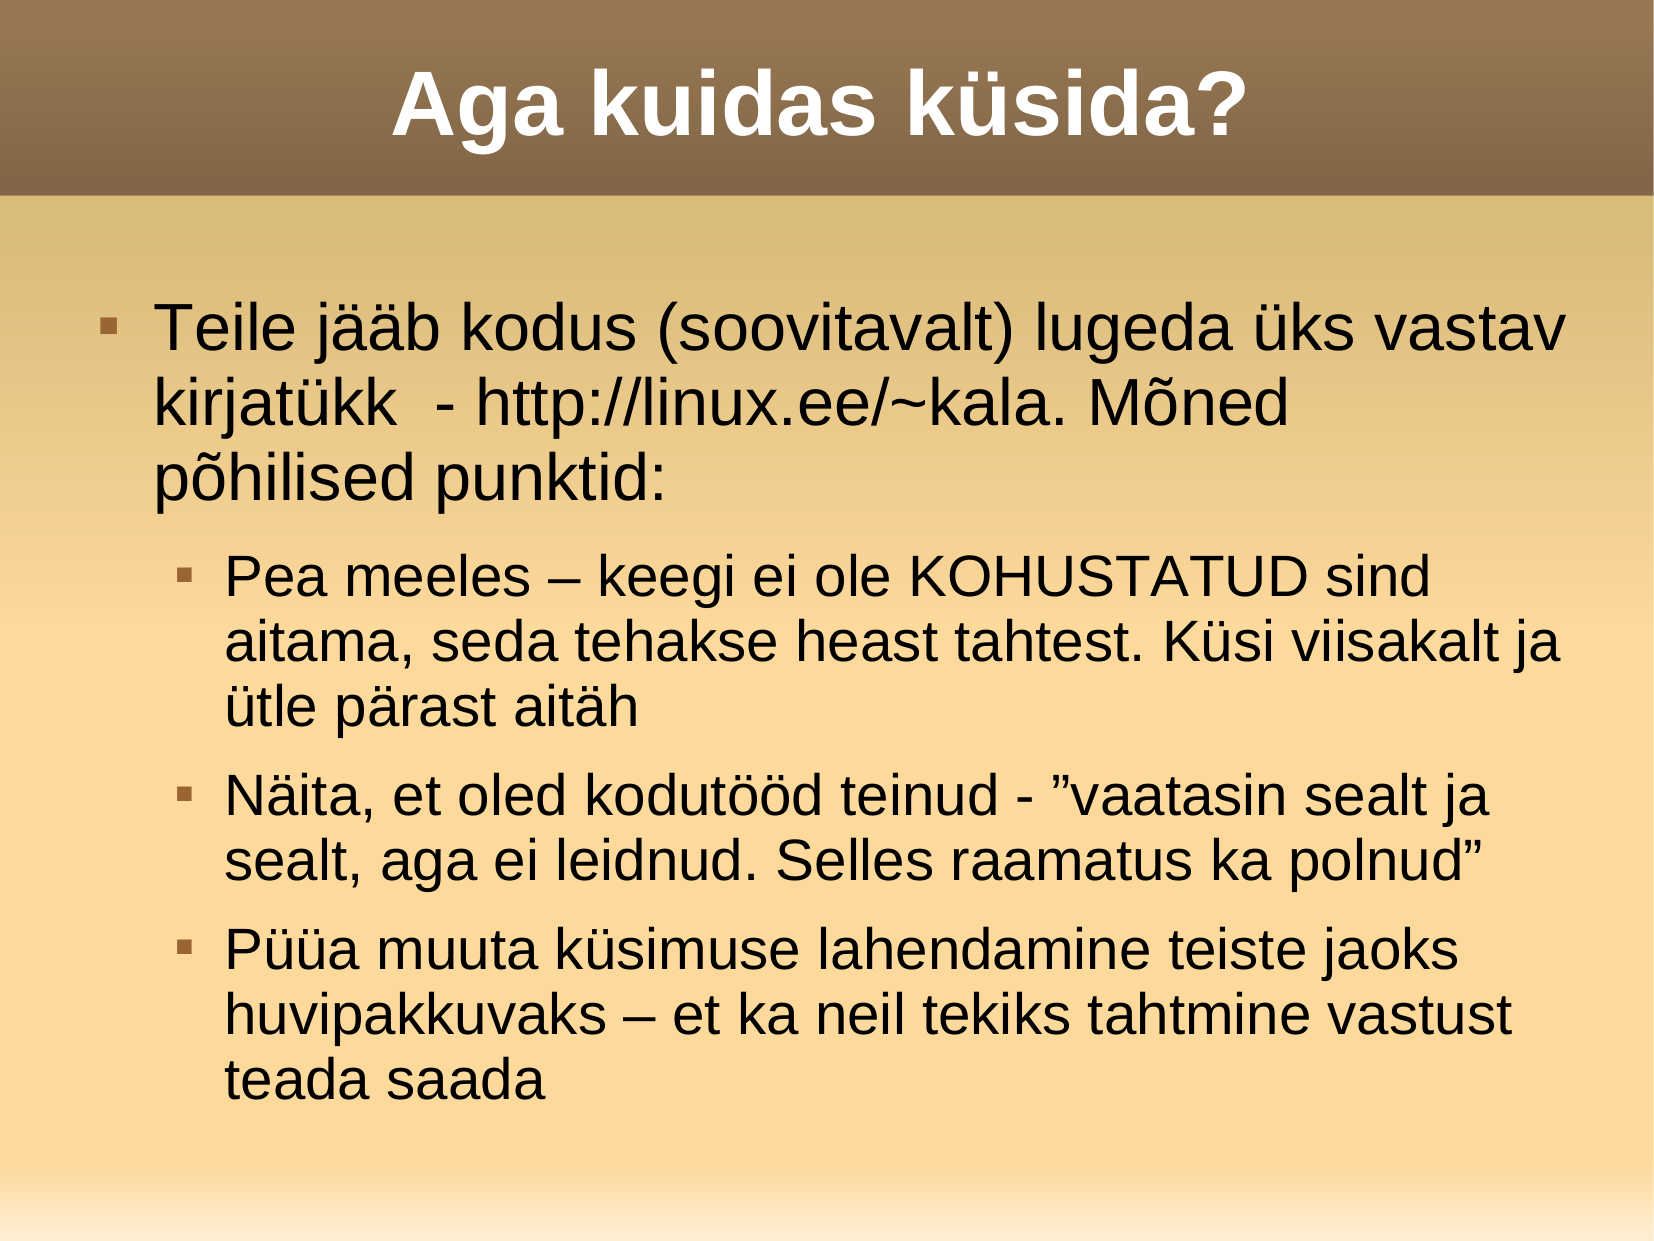

# Aga kuidas küsida?
Teile jääb kodus (soovitavalt) lugeda üks vastav kirjatükk - http://linux.ee/~kala. Mõned põhilised punktid:
Pea meeles – keegi ei ole KOHUSTATUD sind aitama, seda tehakse heast tahtest. Küsi viisakalt ja ütle pärast aitäh
Näita, et oled kodutööd teinud - ”vaatasin sealt ja sealt, aga ei leidnud. Selles raamatus ka polnud”
Püüa muuta küsimuse lahendamine teiste jaoks huvipakkuvaks – et ka neil tekiks tahtmine vastust teada saada